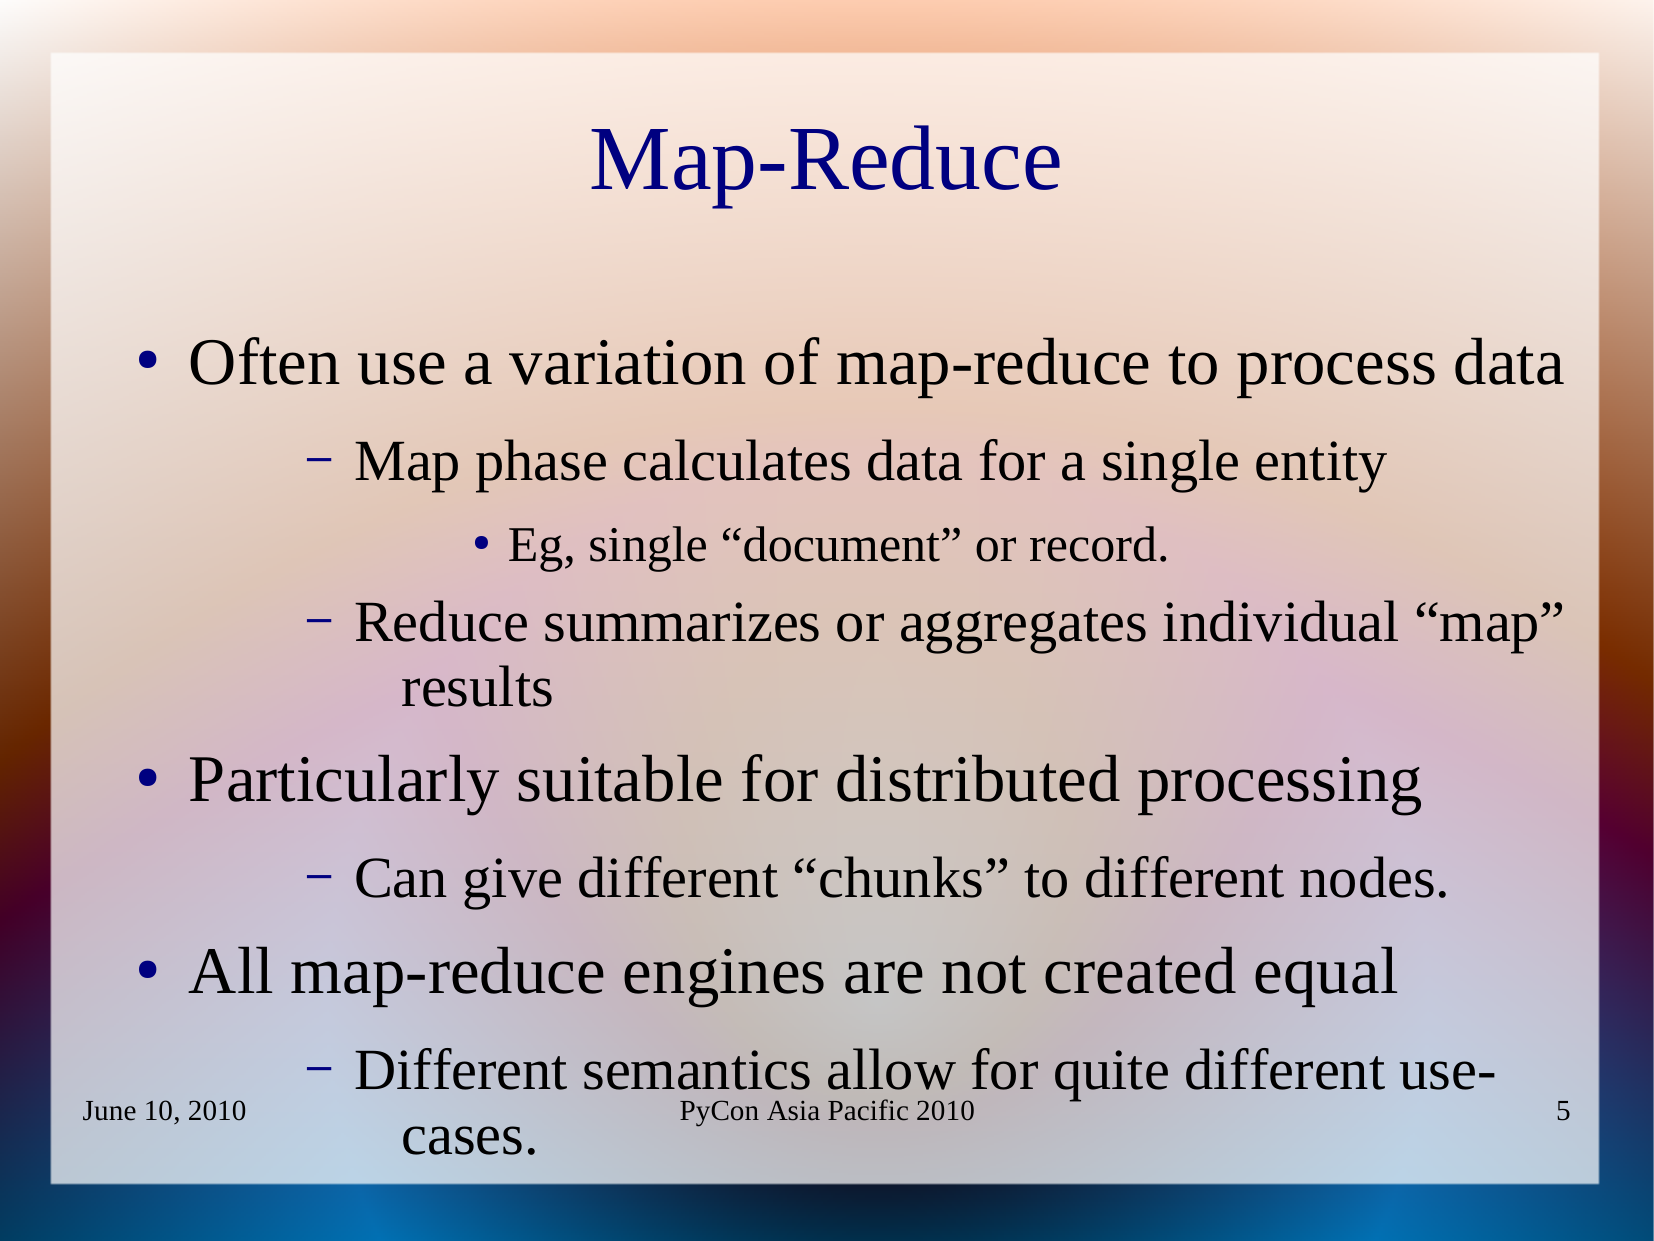

# Map-Reduce
Often use a variation of map-reduce to process data
Map phase calculates data for a single entity
Eg, single “document” or record.
Reduce summarizes or aggregates individual “map” results
Particularly suitable for distributed processing
Can give different “chunks” to different nodes.
All map-reduce engines are not created equal
Different semantics allow for quite different use-cases.
June 10, 2010
PyCon Asia Pacific 2010
5